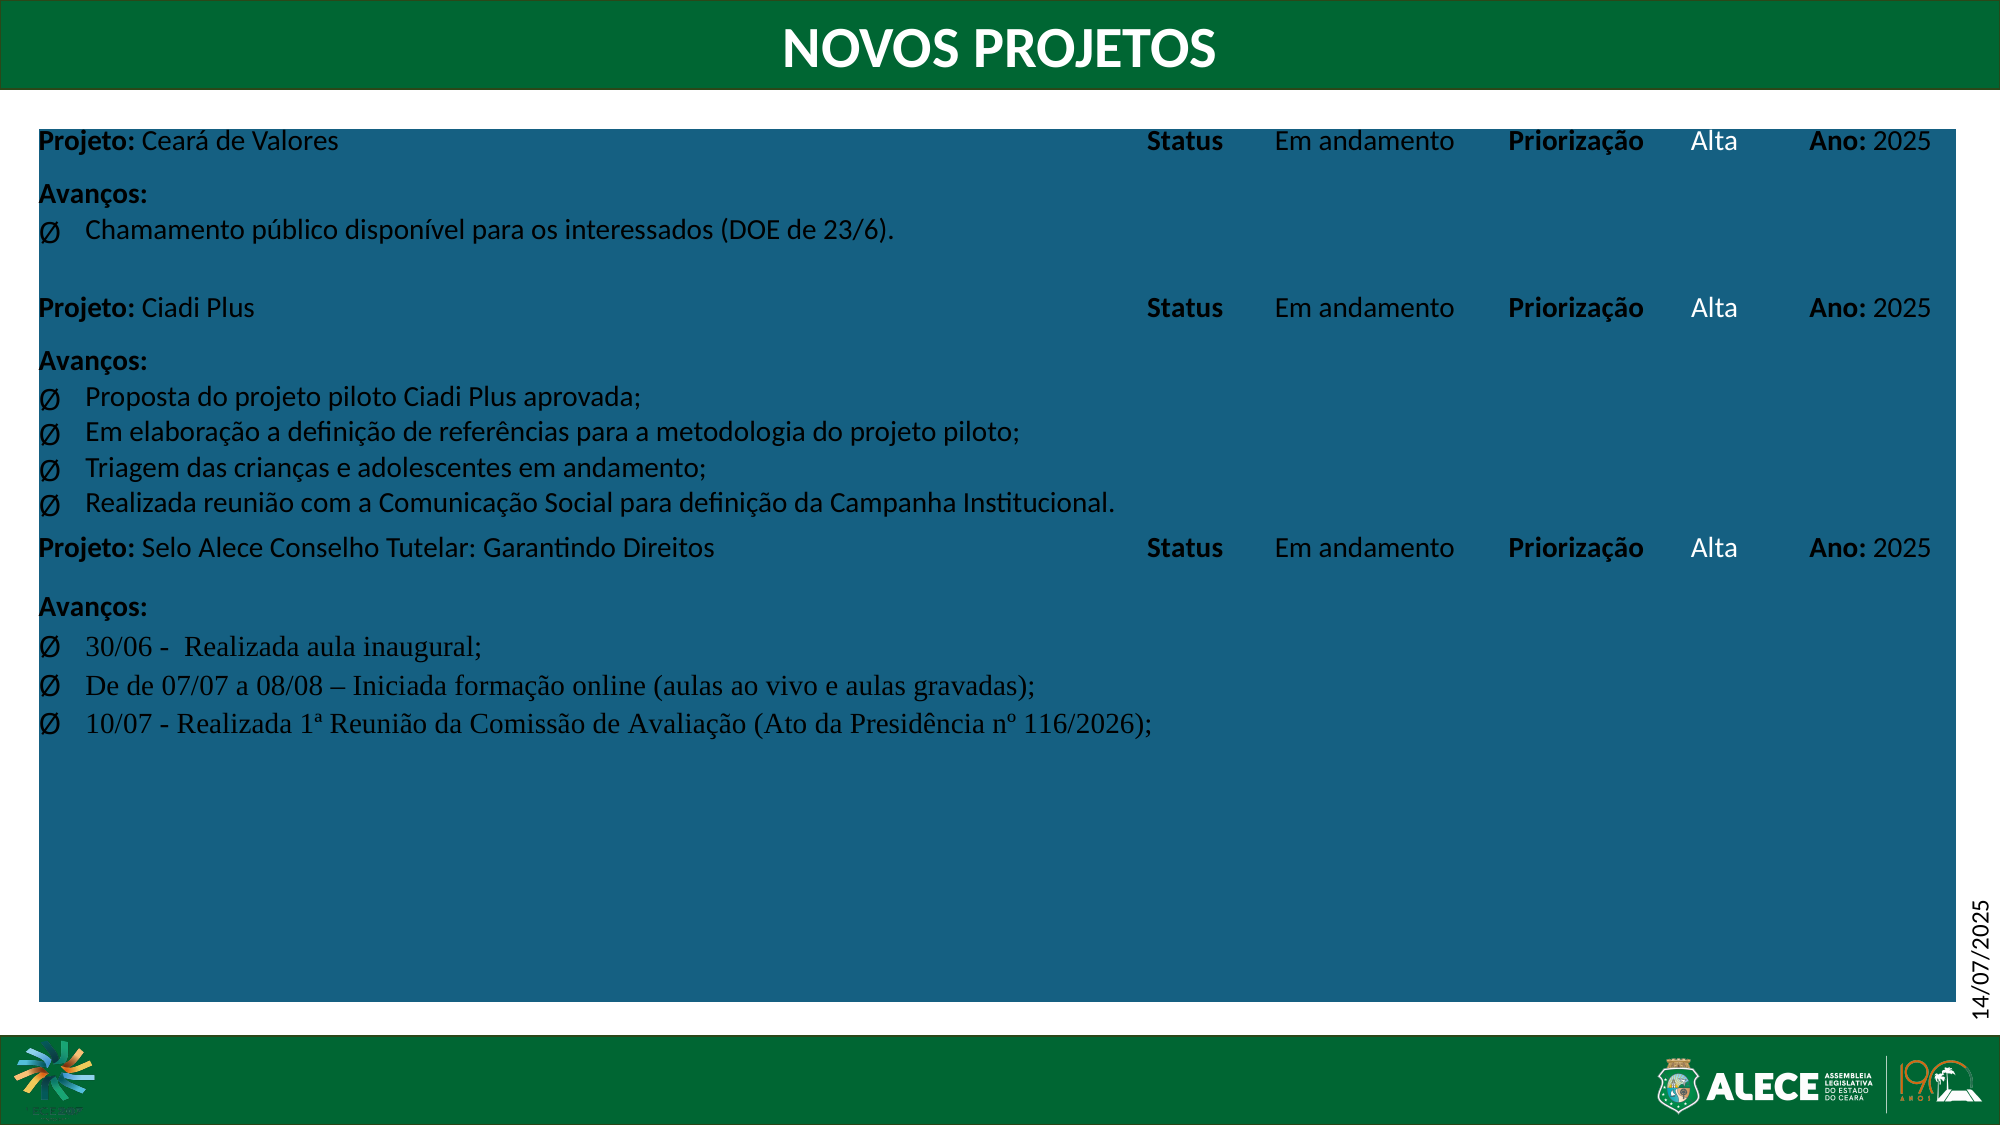

NOVOS PROJETOS
| Projeto: Ceará de Valores | Status | Em andamento | Priorização | Alta | Ano: 2025 |
| --- | --- | --- | --- | --- | --- |
| Avanços: Chamamento público disponível para os interessados (DOE de 23/6). | | | | | |
| Projeto: Ciadi Plus | Status | Em andamento | Priorização | Alta | Ano: 2025 |
| Avanços: Proposta do projeto piloto Ciadi Plus aprovada; Em elaboração a definição de referências para a metodologia do projeto piloto; Triagem das crianças e adolescentes em andamento; Realizada reunião com a Comunicação Social para definição da Campanha Institucional. | | | | | |
| Projeto: Selo Alece Conselho Tutelar: Garantindo Direitos | Status | Em andamento | Priorização | Alta | Ano: 2025 |
| Avanços: 30/06 - Realizada aula inaugural; De de 07/07 a 08/08 – Iniciada formação online (aulas ao vivo e aulas gravadas); 10/07 - Realizada 1ª Reunião da Comissão de Avaliação (Ato da Presidência nº 116/2026); | | | | | |
14/07/2025